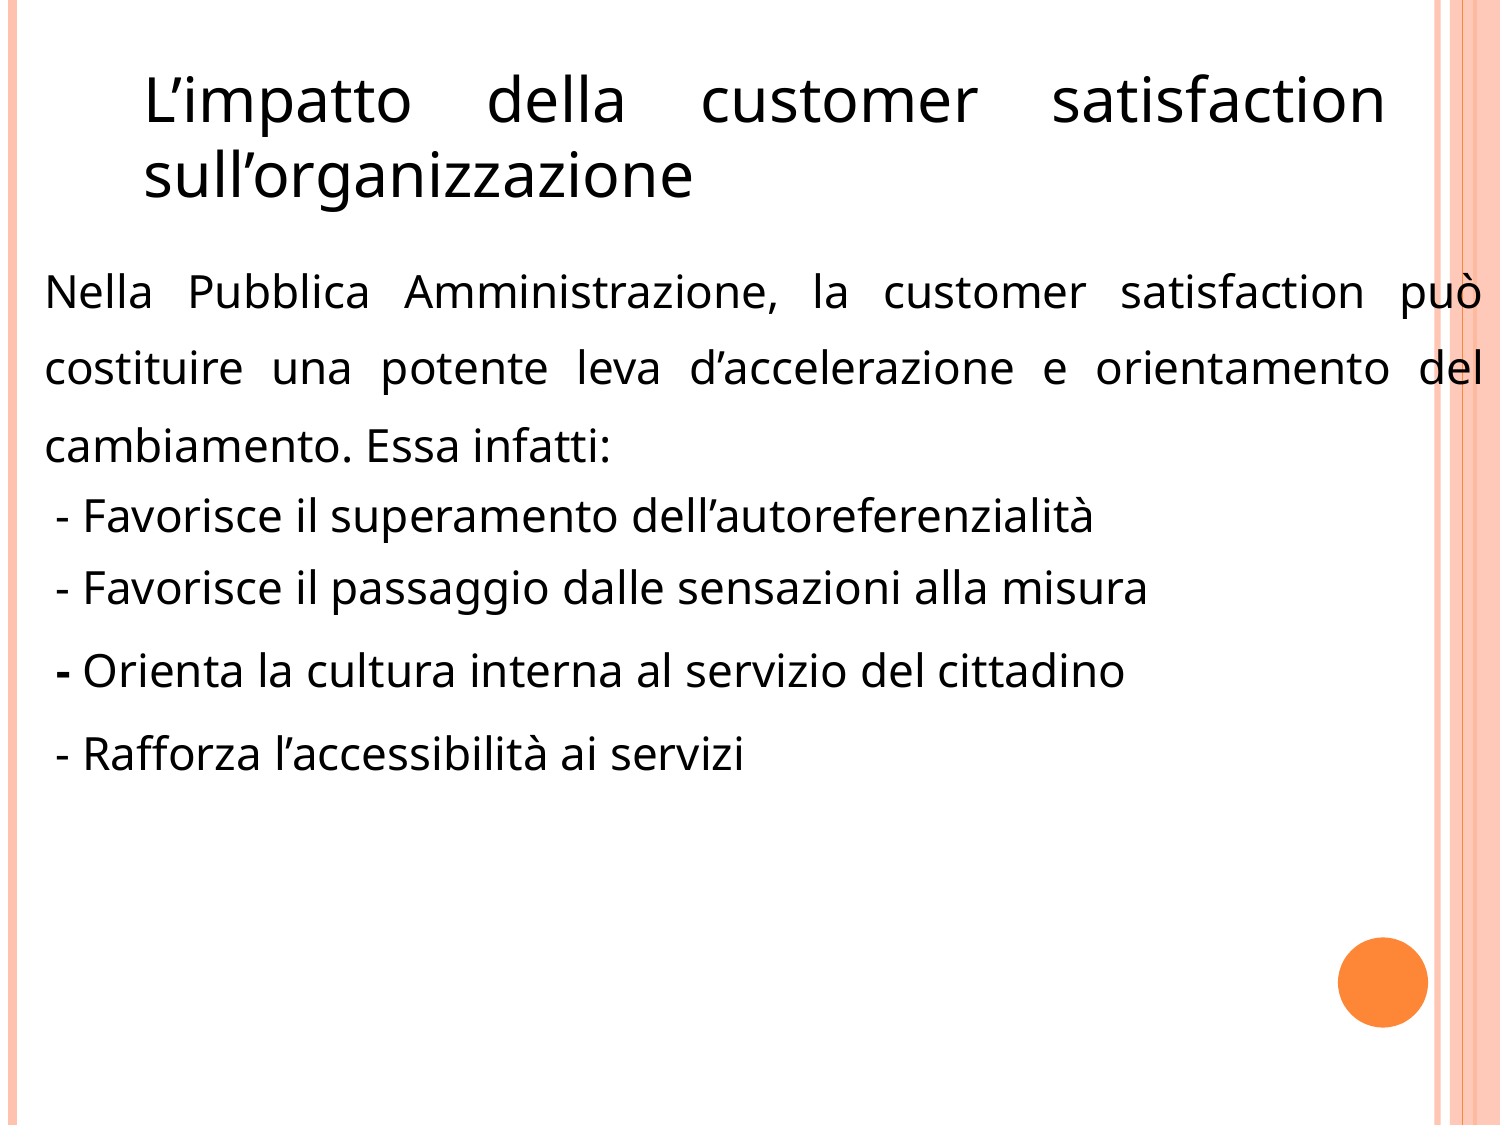

Nella Pubblica Amministrazione, la customer satisfaction può costituire una potente leva d’accelerazione e orientamento del cambiamento. Essa infatti:
L’impatto della customer satisfaction sull’organizzazione
- Favorisce il superamento dell’autoreferenzialità
- Favorisce il passaggio dalle sensazioni alla misura
- Orienta la cultura interna al servizio del cittadino
- Rafforza l’accessibilità ai servizi